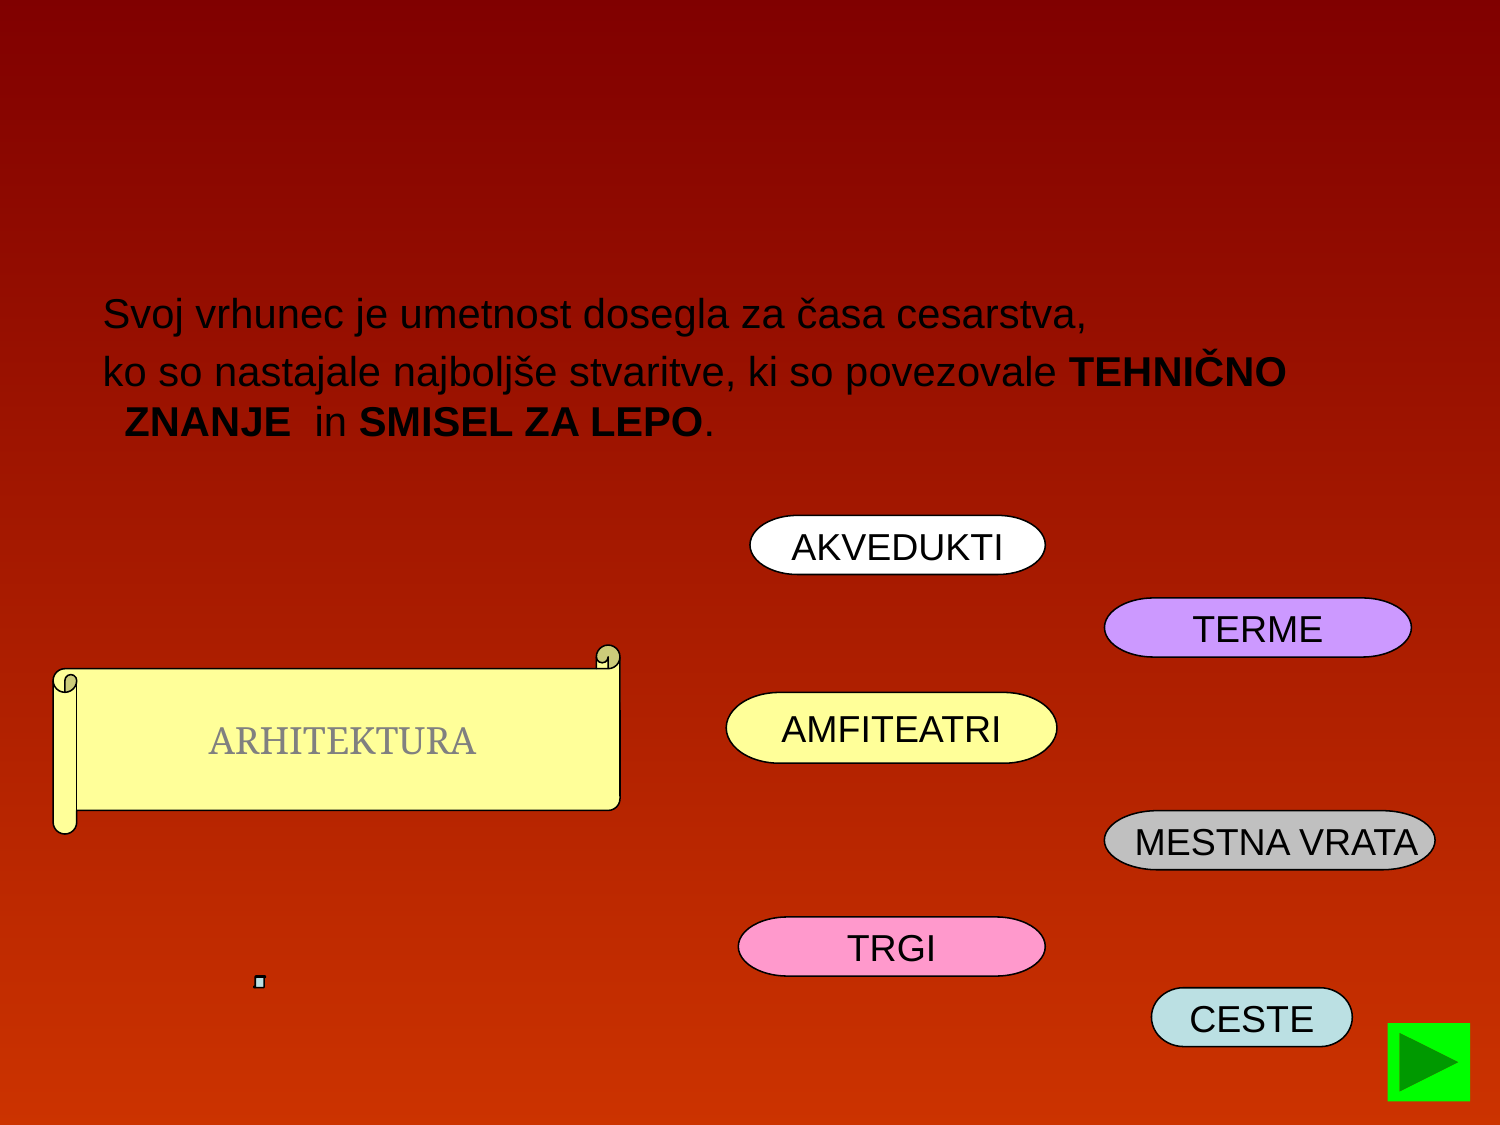

#
 Svoj vrhunec je umetnost dosegla za časa cesarstva,
 ko so nastajale najboljše stvaritve, ki so povezovale TEHNIČNO ZNANJE in SMISEL ZA LEPO.
AKVEDUKTI
TERME
ARHITEKTURA
AMFITEATRI
MESTNA VRATA
TRGI
CESTE